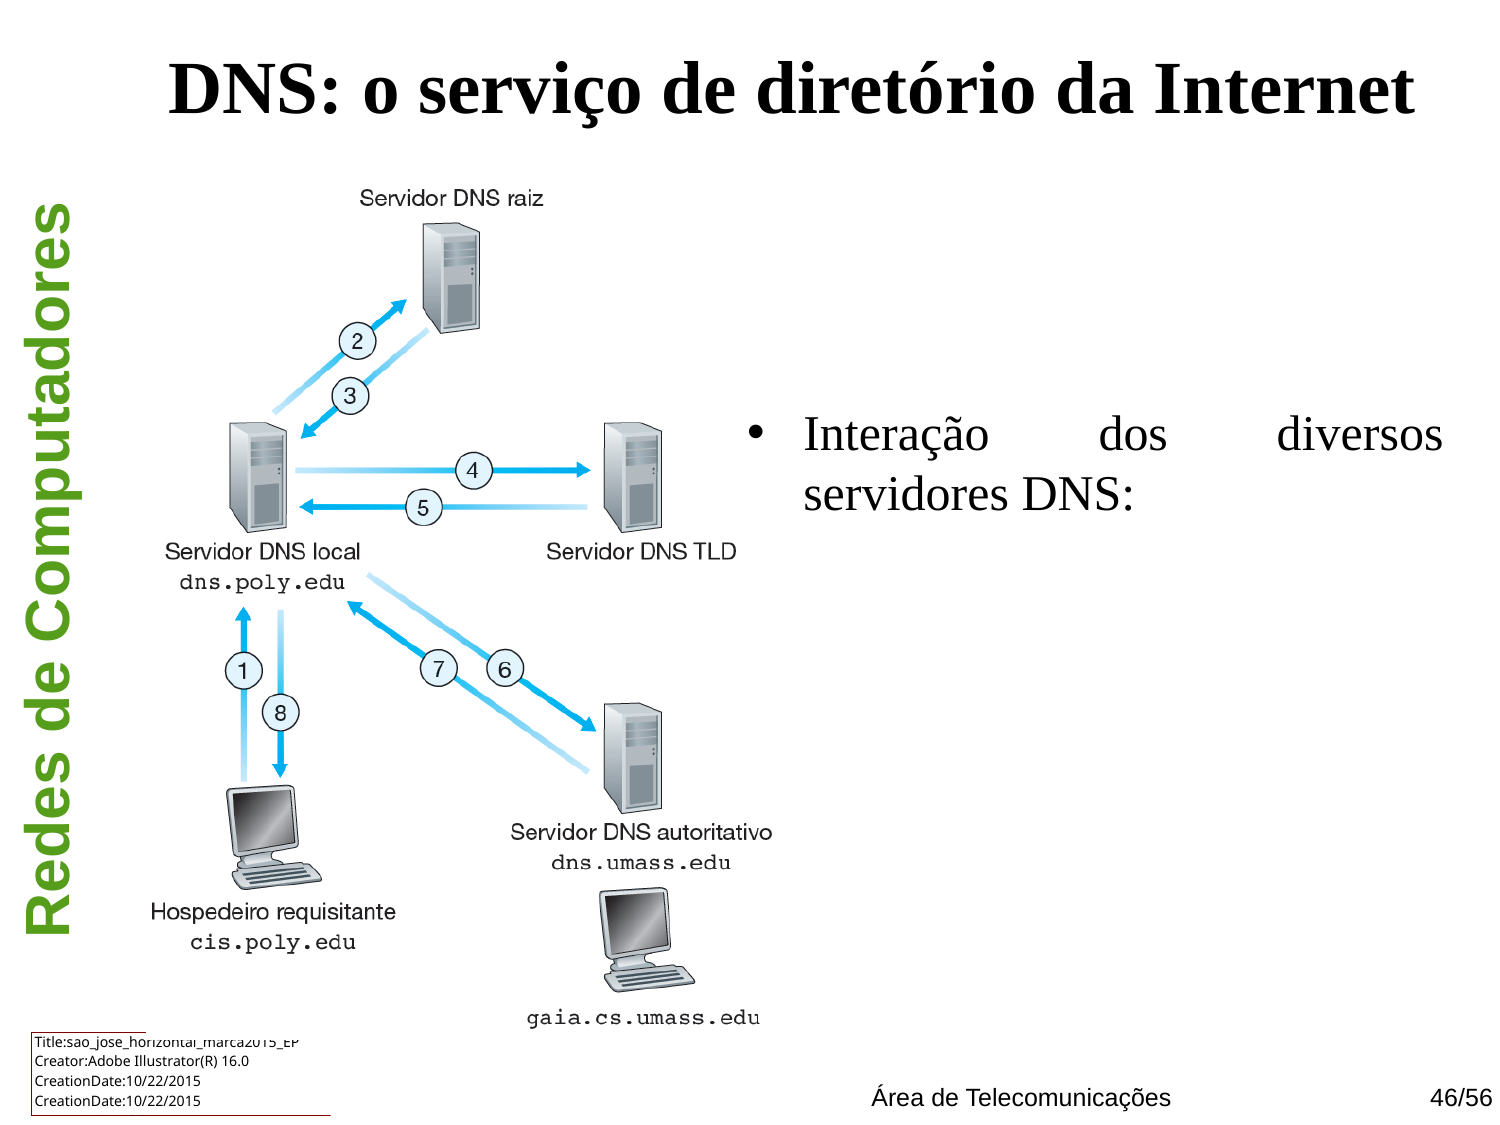

DNS: o serviço de diretório da Internet
Interação dos diversos servidores DNS: